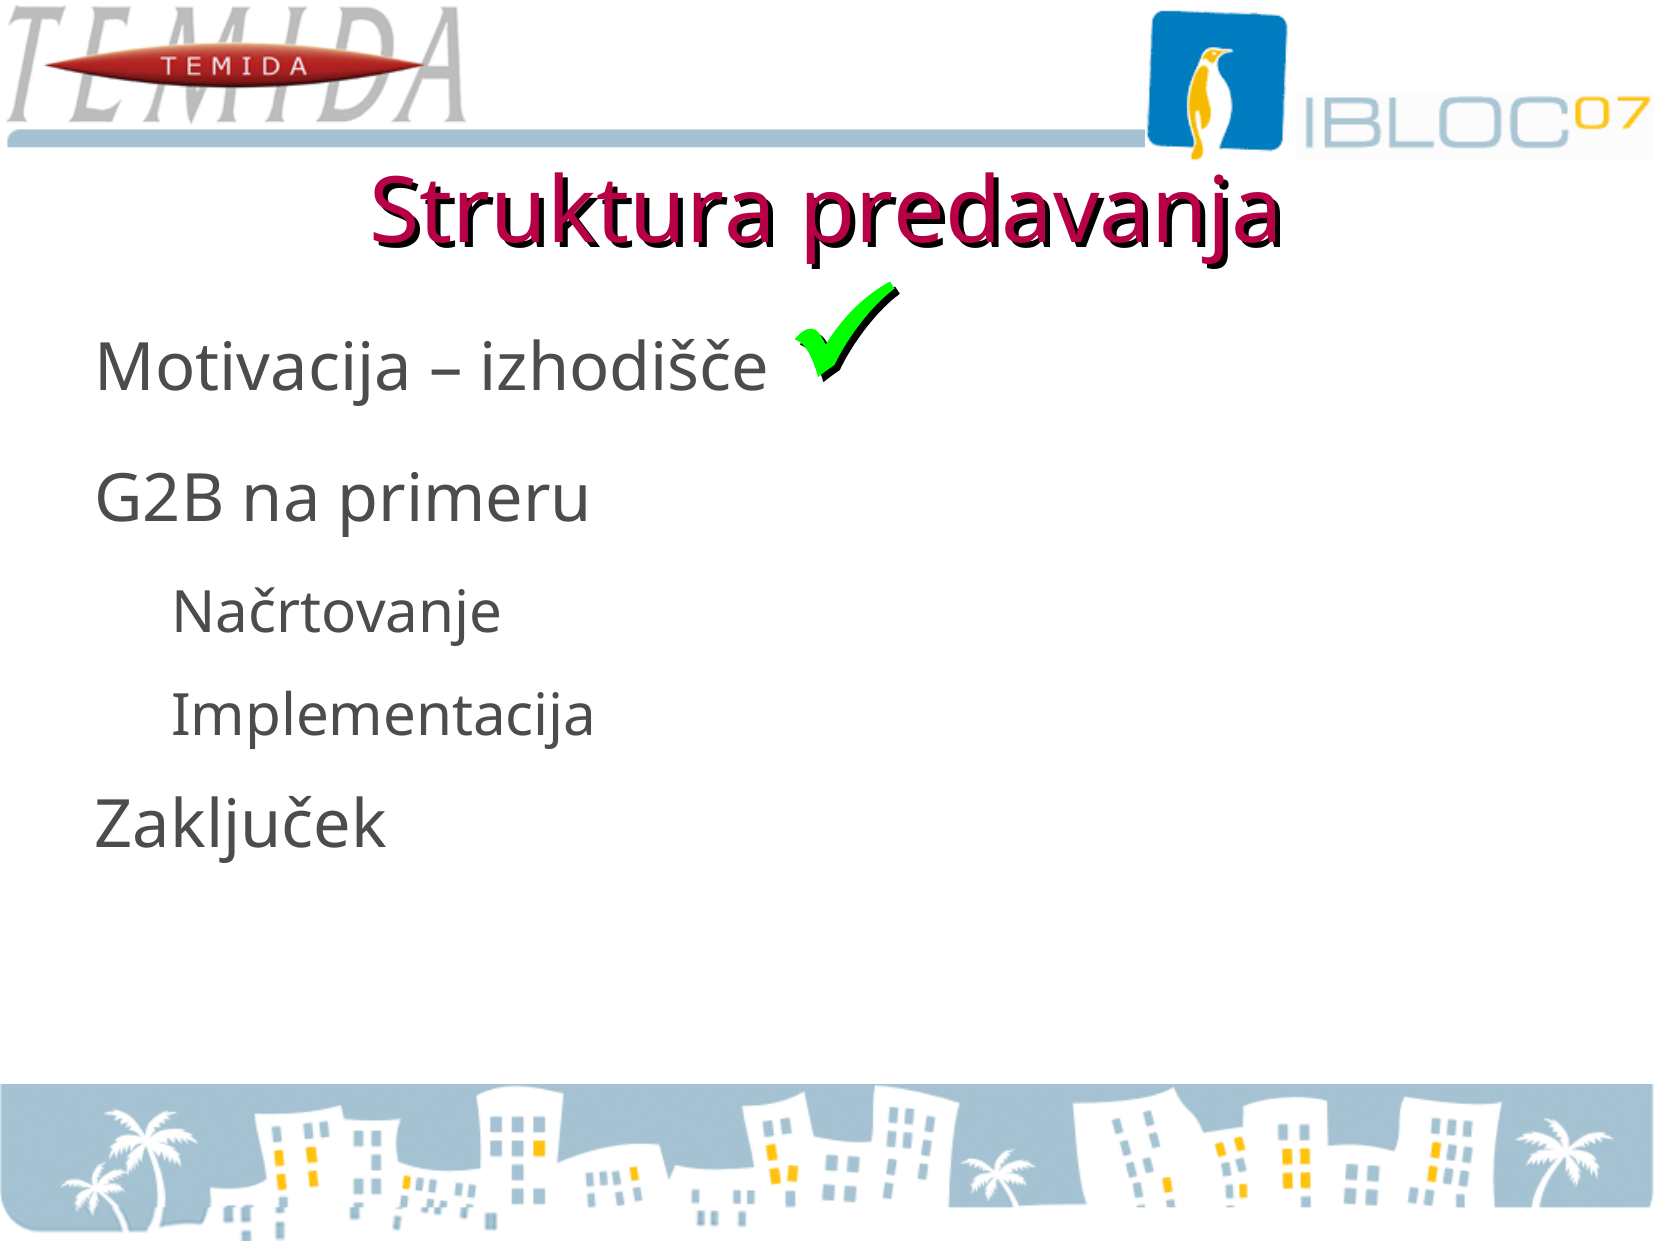

# Struktura predavanja
Motivacija – izhodišče 
G2B na primeru
Načrtovanje
Implementacija
Zaključek